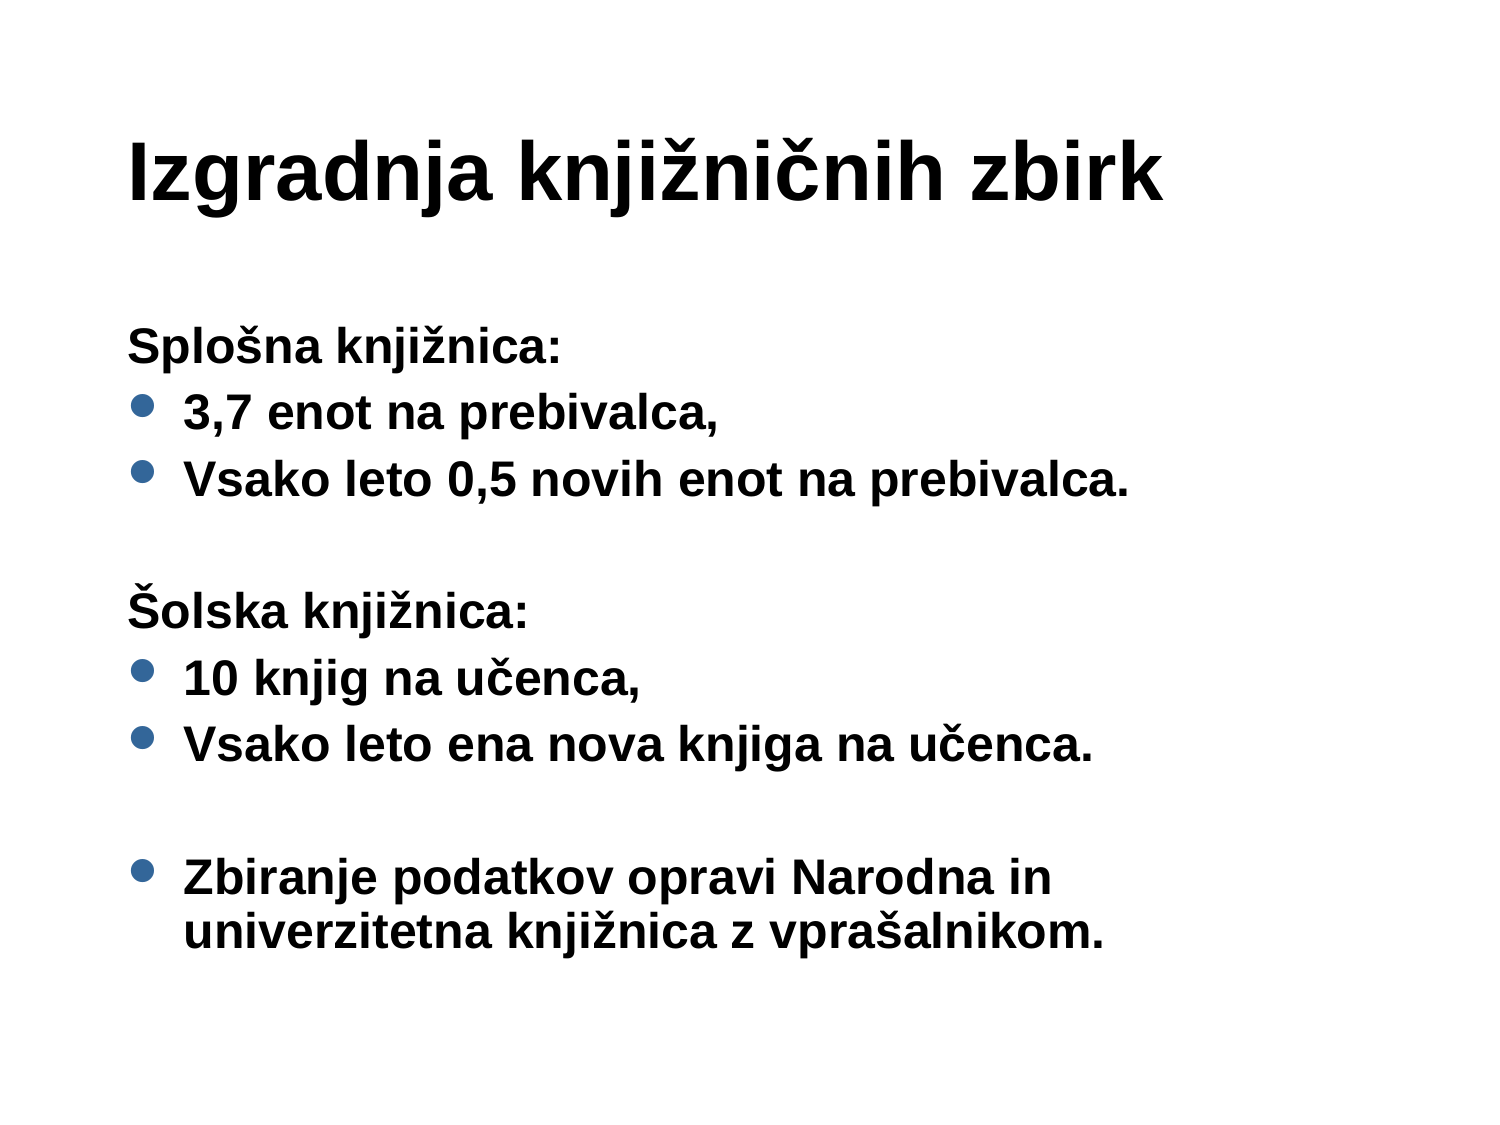

# Izgradnja knjižničnih zbirk
Splošna knjižnica:
3,7 enot na prebivalca,
Vsako leto 0,5 novih enot na prebivalca.
Šolska knjižnica:
10 knjig na učenca,
Vsako leto ena nova knjiga na učenca.
Zbiranje podatkov opravi Narodna in univerzitetna knjižnica z vprašalnikom.
Primoz Juznic, BINK, FF, Univerza v Ljubljani